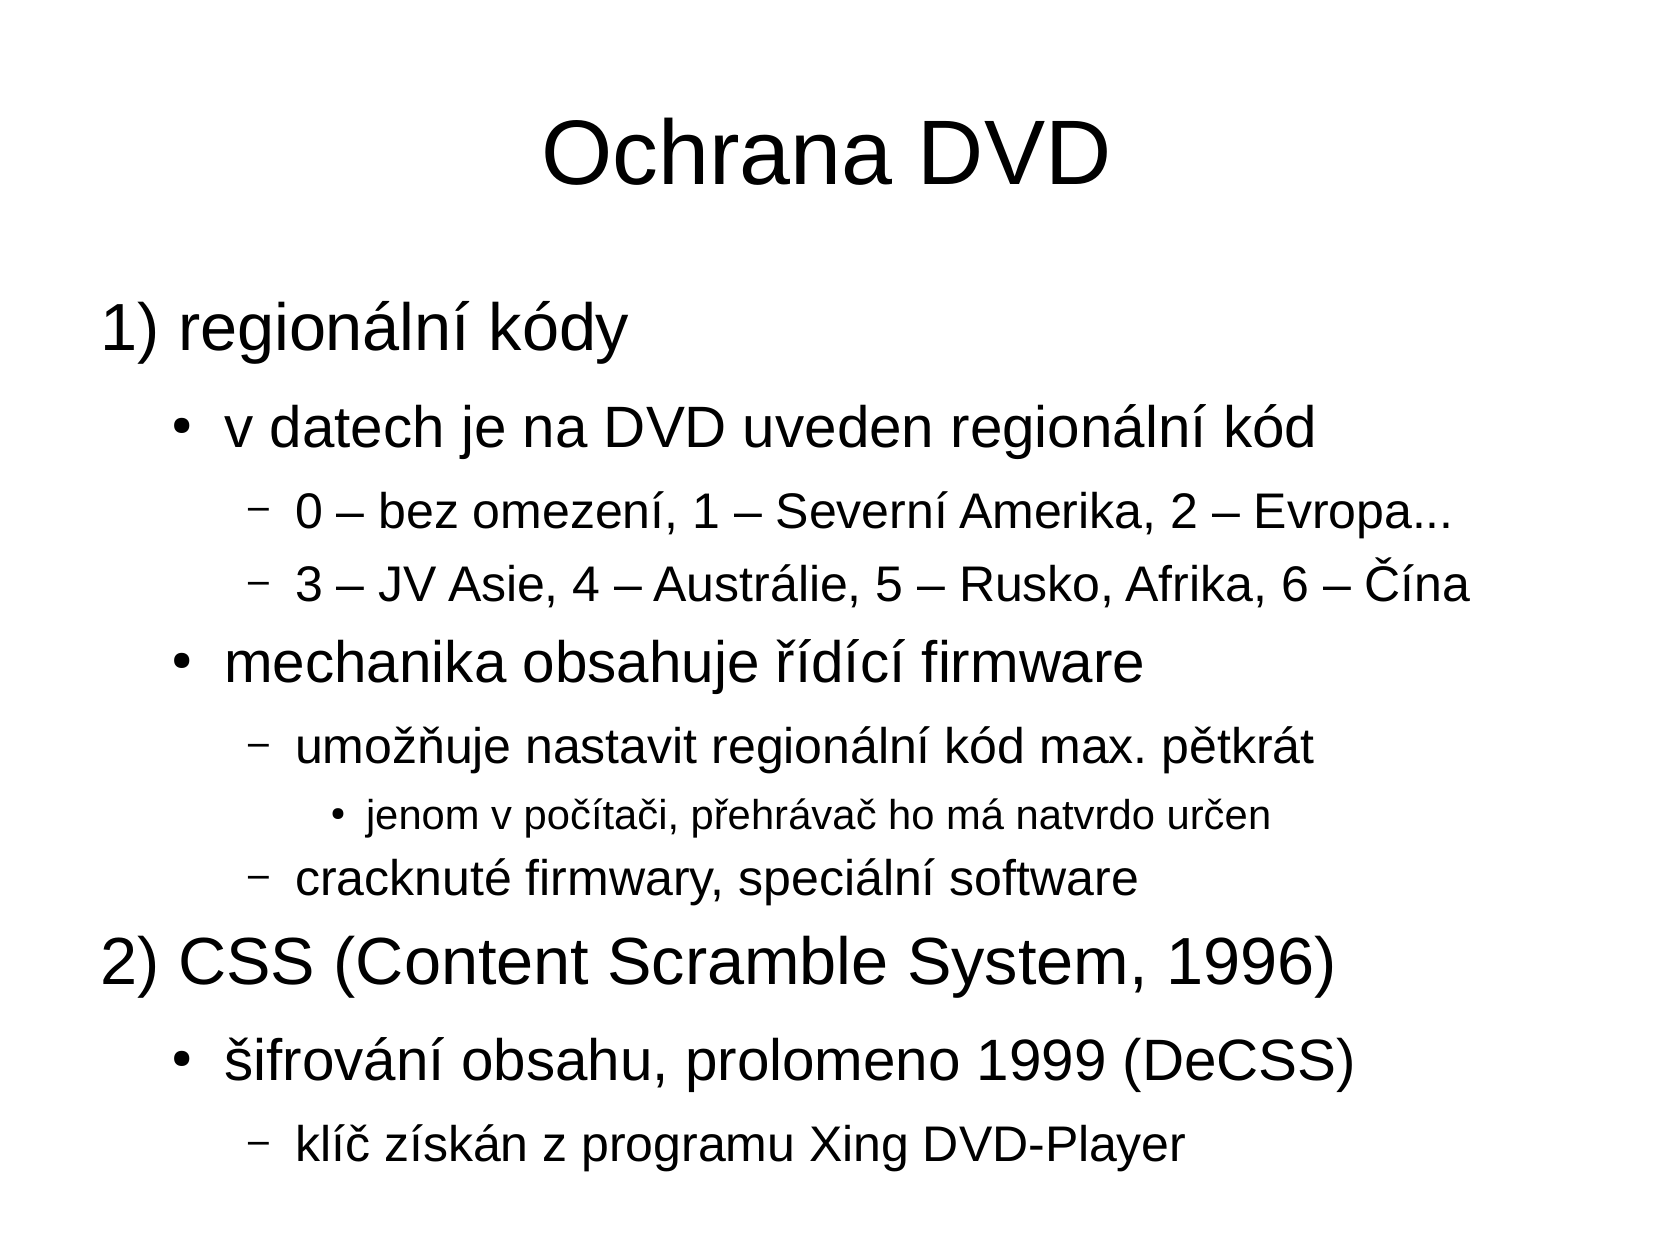

# Ochrana DVD
 regionální kódy
v datech je na DVD uveden regionální kód
0 – bez omezení, 1 – Severní Amerika, 2 – Evropa...
3 – JV Asie, 4 – Austrálie, 5 – Rusko, Afrika, 6 – Čína
mechanika obsahuje řídící firmware
umožňuje nastavit regionální kód max. pětkrát
jenom v počítači, přehrávač ho má natvrdo určen
cracknuté firmwary, speciální software
 CSS (Content Scramble System, 1996)
šifrování obsahu, prolomeno 1999 (DeCSS)
klíč získán z programu Xing DVD-Player